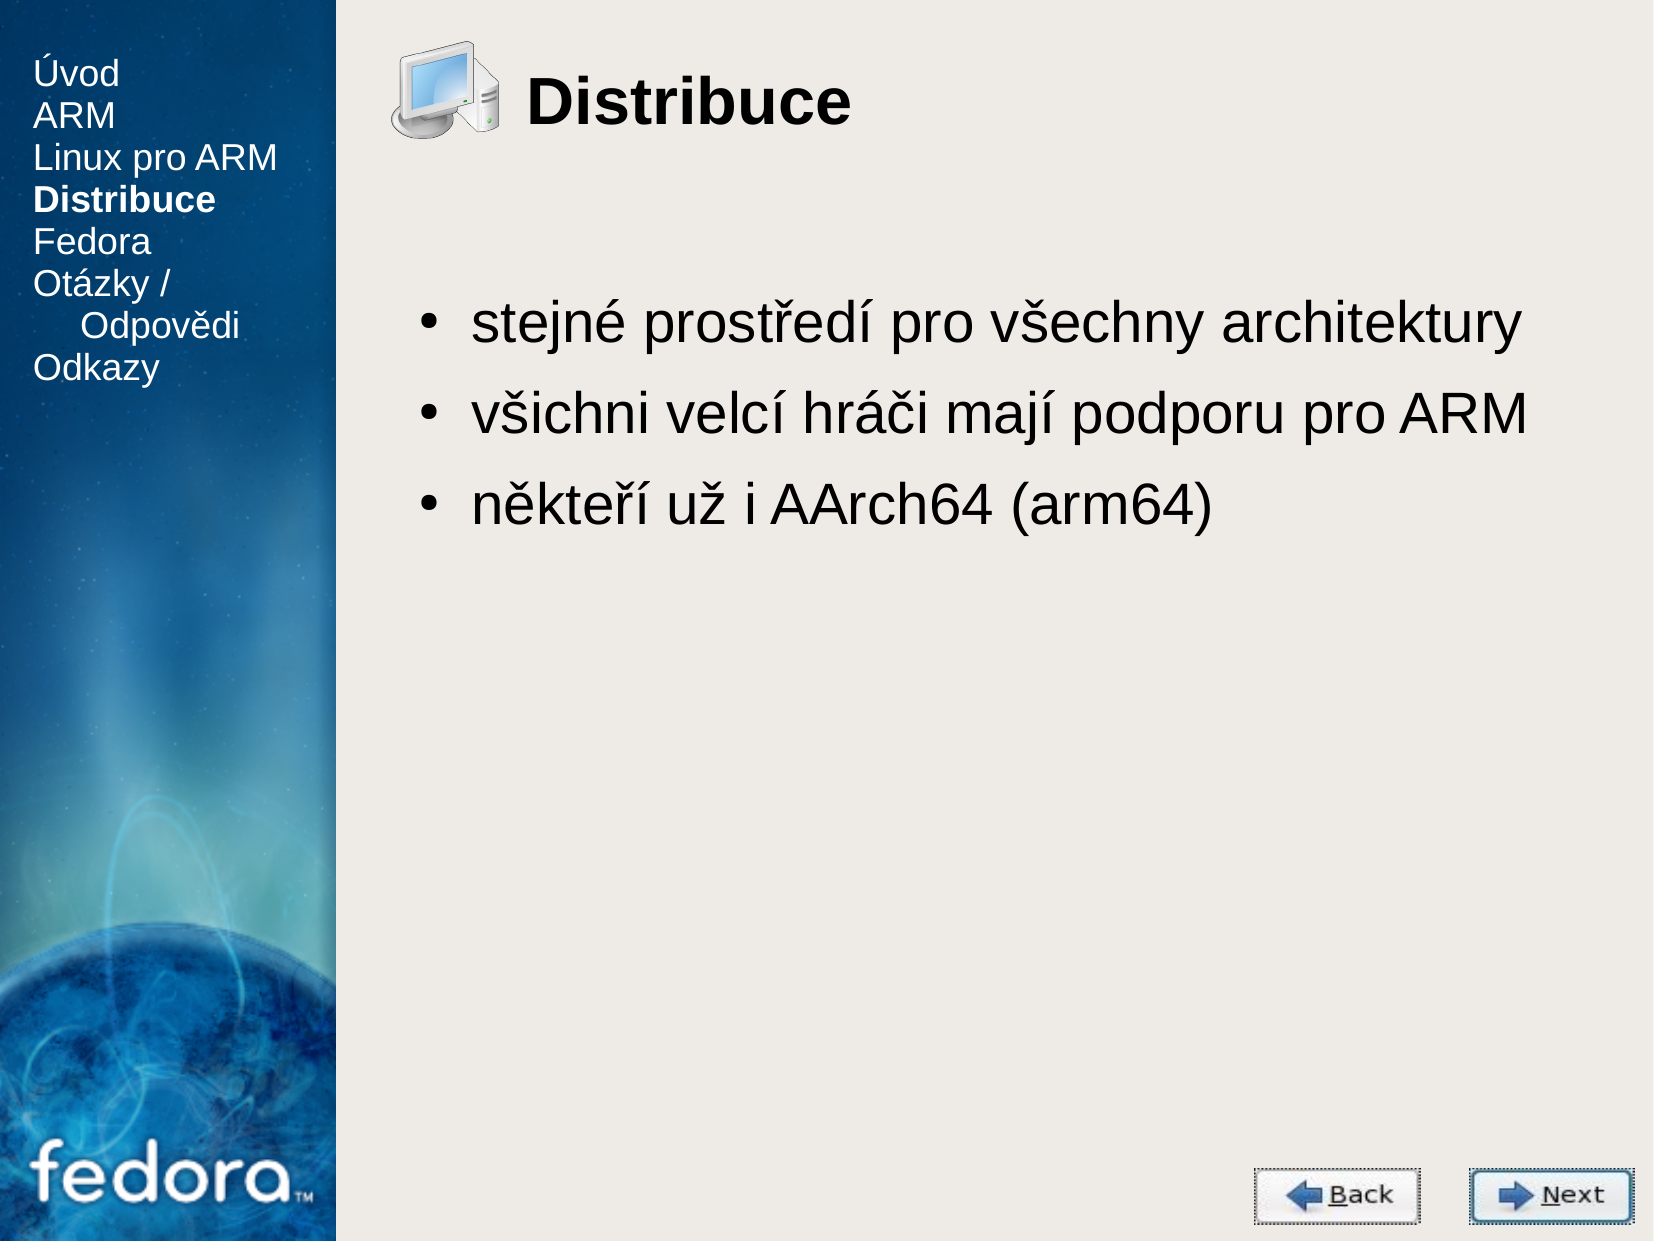

Úvod
ARM
Linux pro ARM
Distribuce
Fedora
Otázky / Odpovědi
Odkazy
# Agenda
Distribuce
stejné prostředí pro všechny architektury
všichni velcí hráči mají podporu pro ARM
někteří už i AArch64 (arm64)